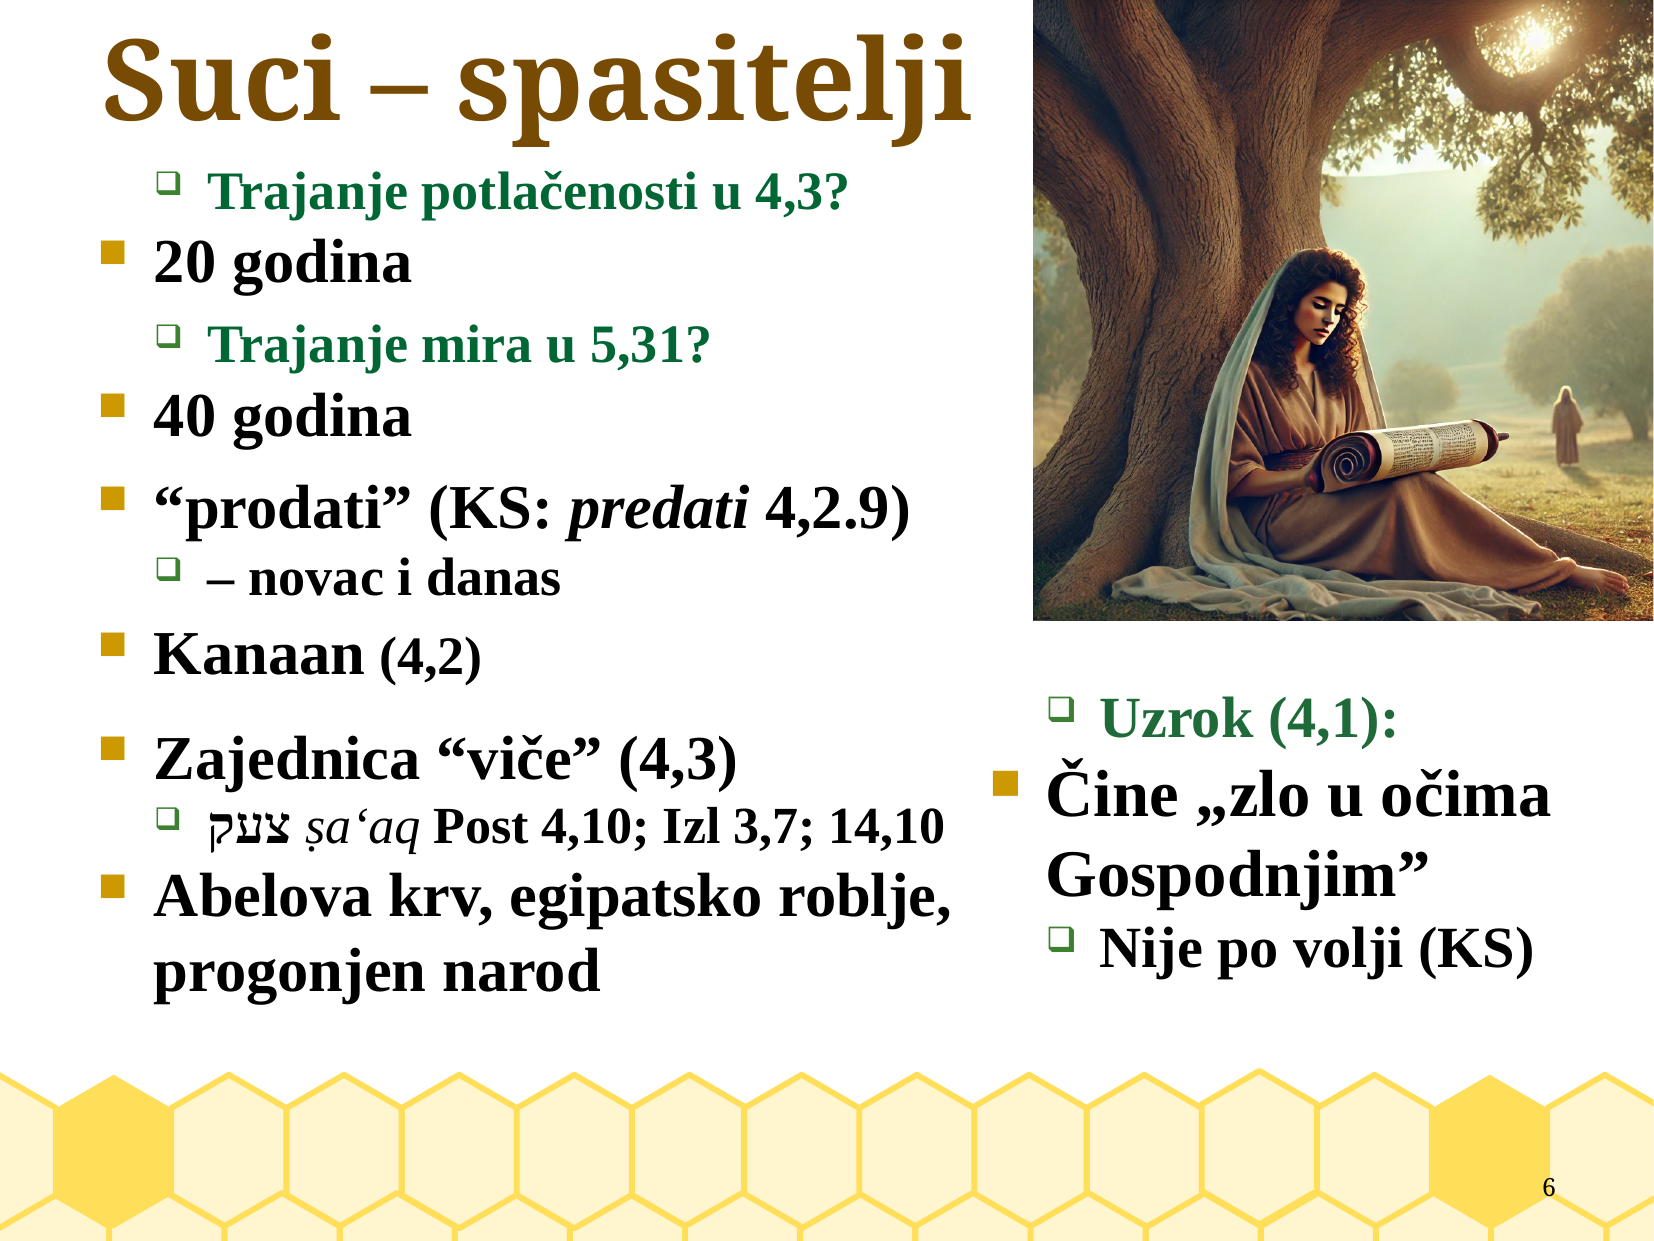

# Suci – spasitelji
Trajanje potlačenosti u 4,3?
20 godina
Trajanje mira u 5,31?
40 godina
“prodati” (KS: predati 4,2.9)
– novac i danas
Kanaan (4,2)
Zajednica “viče” (4,3)
צעק ṣa‘aq Post 4,10; Izl 3,7; 14,10
Abelova krv, egipatsko roblje, progonjen narod
Uzrok (4,1):
Čine „zlo u očima Gospodnjim”
Nije po volji (KS)